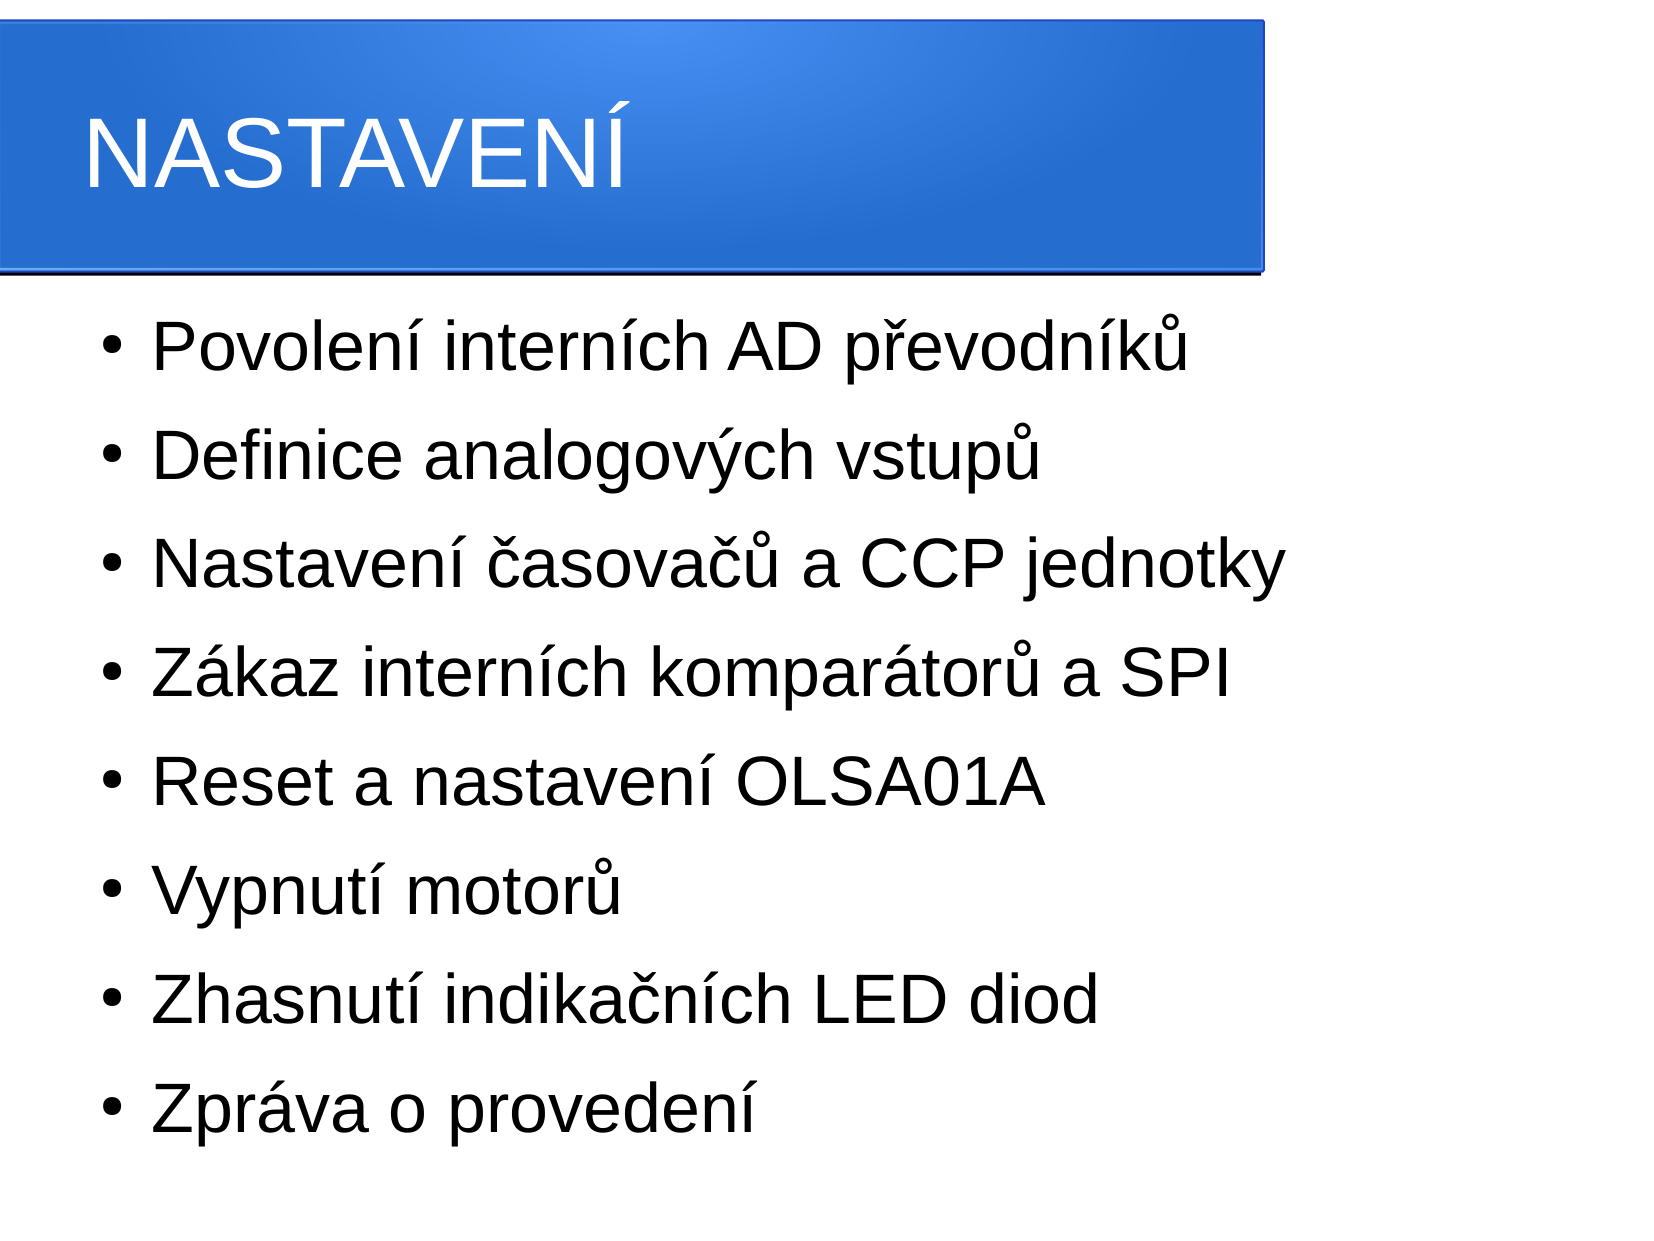

# NASTAVENÍ
Povolení interních AD převodníků
Definice analogových vstupů
Nastavení časovačů a CCP jednotky
Zákaz interních komparátorů a SPI
Reset a nastavení OLSA01A
Vypnutí motorů
Zhasnutí indikačních LED diod
Zpráva o provedení